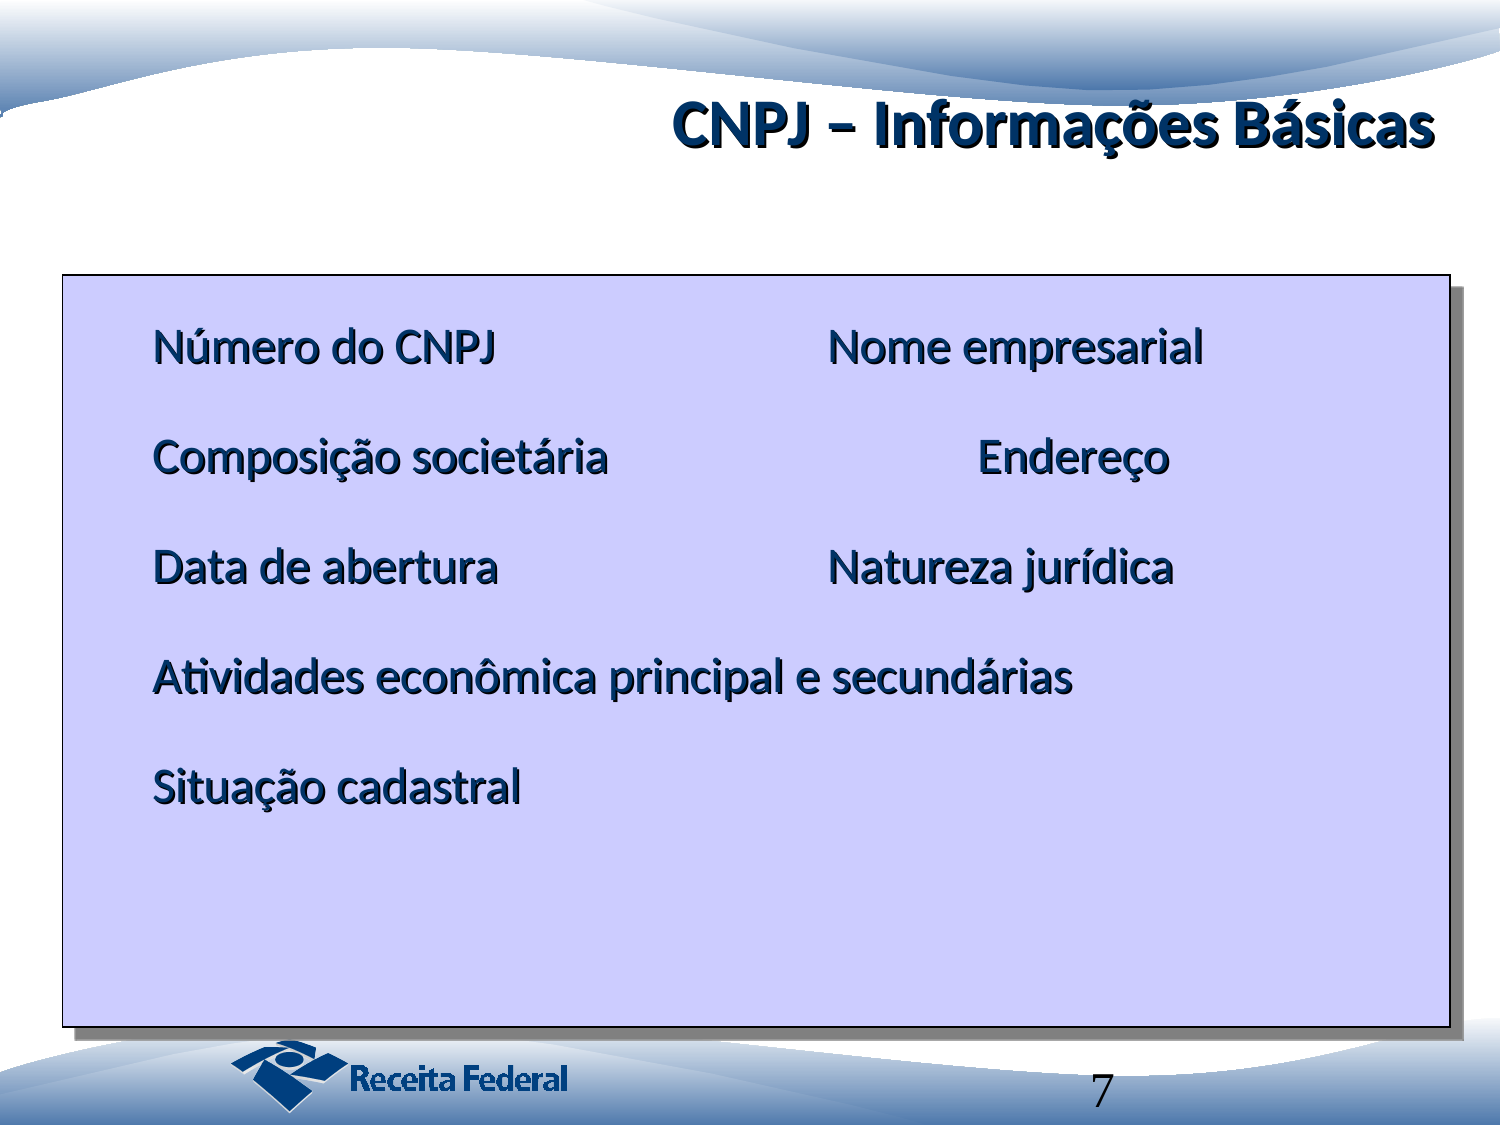

# CNPJ – Informações Básicas
Número do CNPJ			Nome empresarial
Composição societária			Endereço
Data de abertura			Natureza jurídica
Atividades econômica principal e secundárias
Situação cadastral
7